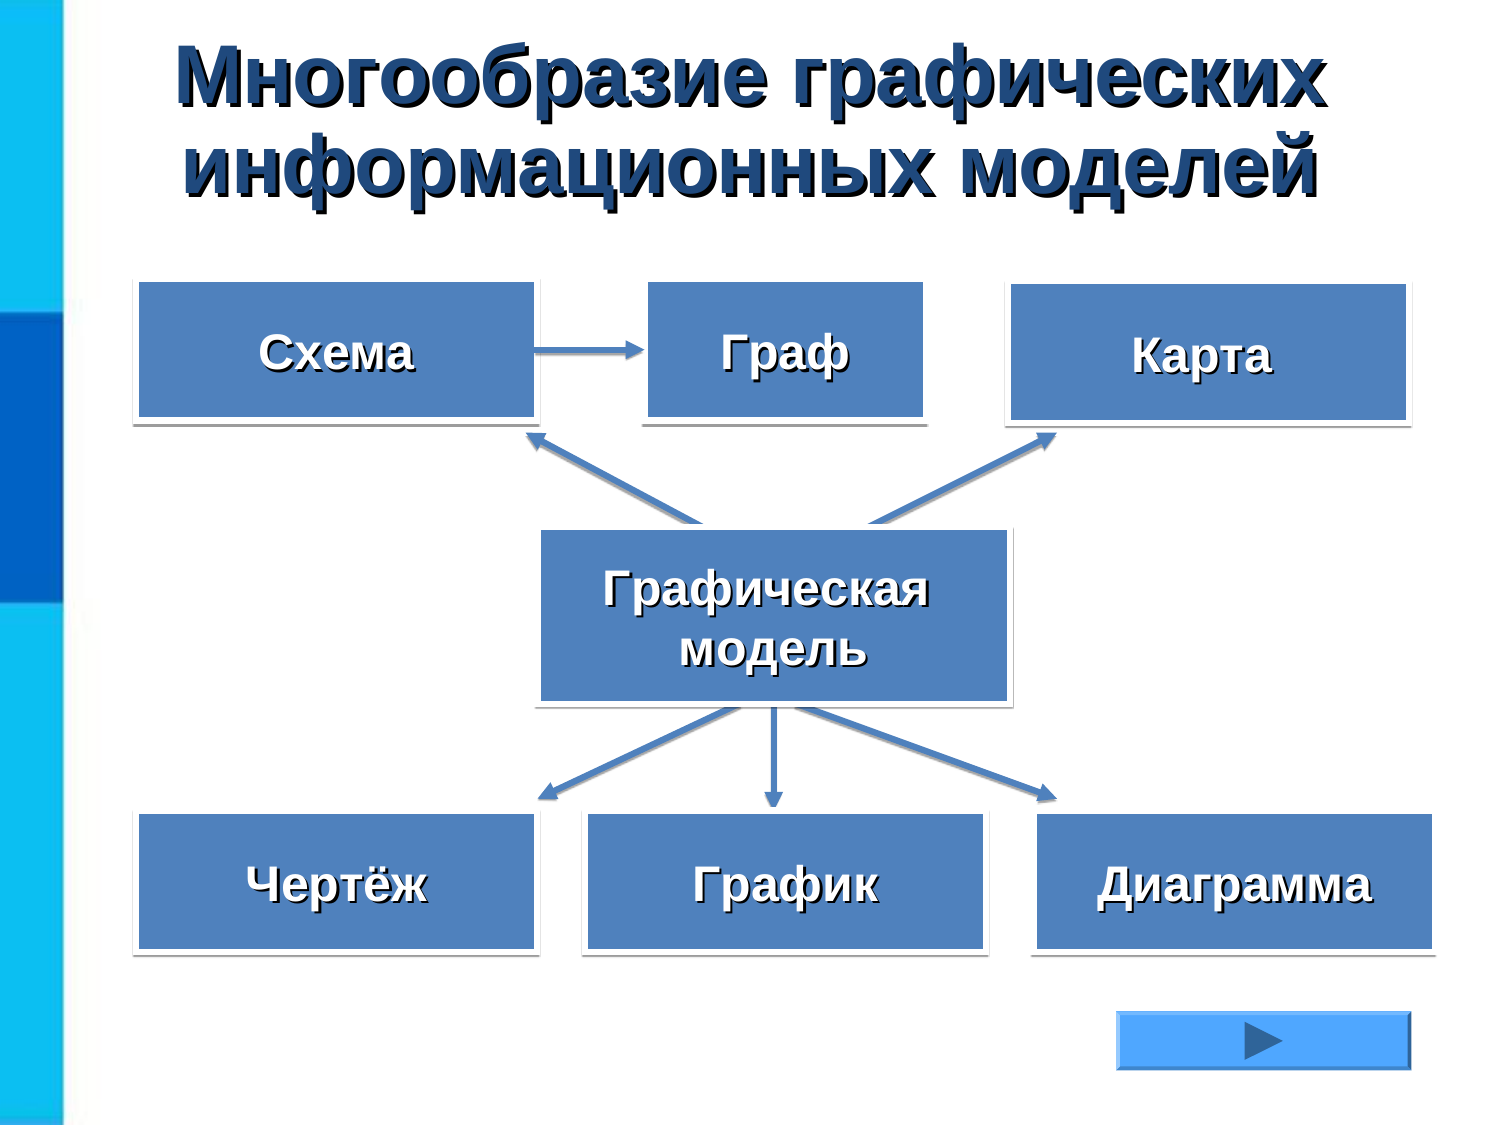

Многообразие графических информационных моделей
Схема
Граф
Карта
Графическая
модель
Чертёж
График
Диаграмма